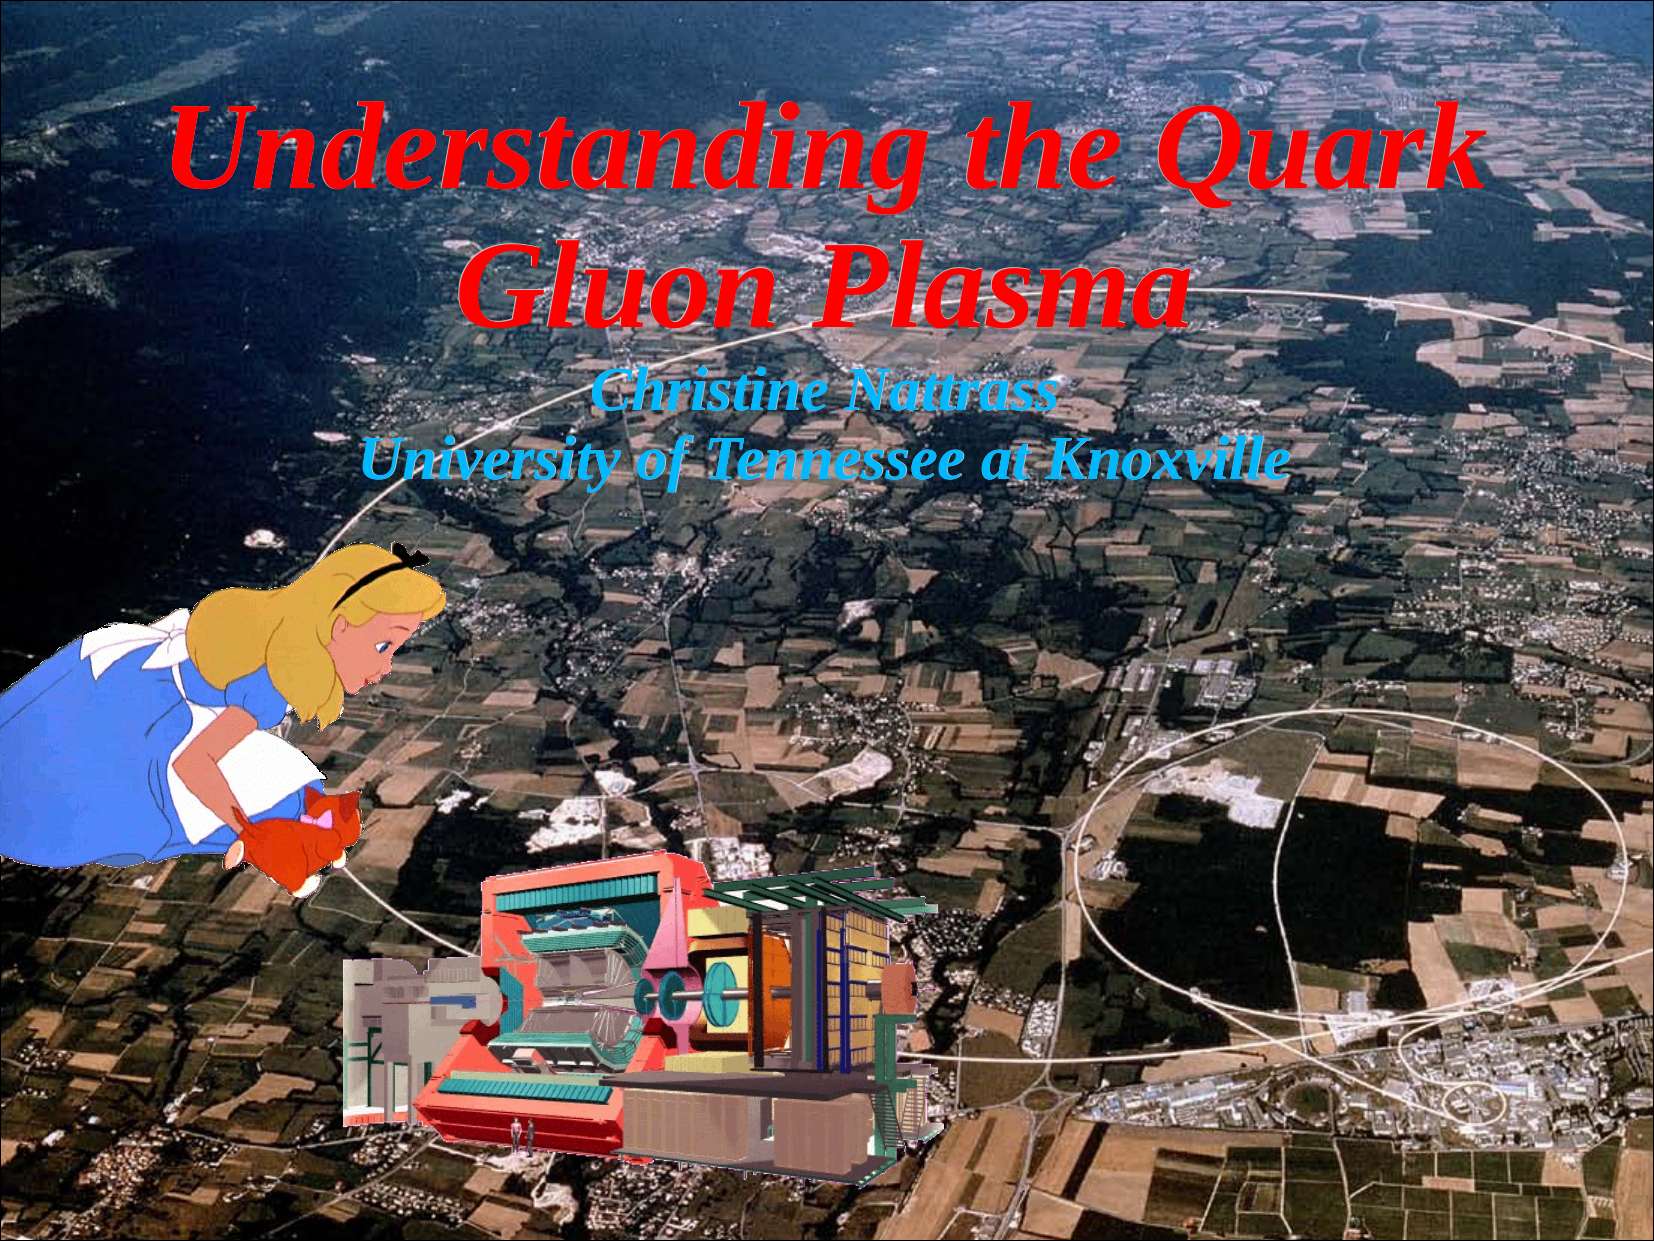

Understanding the Quark Gluon Plasma
Christine Nattrass
University of Tennessee at Knoxville